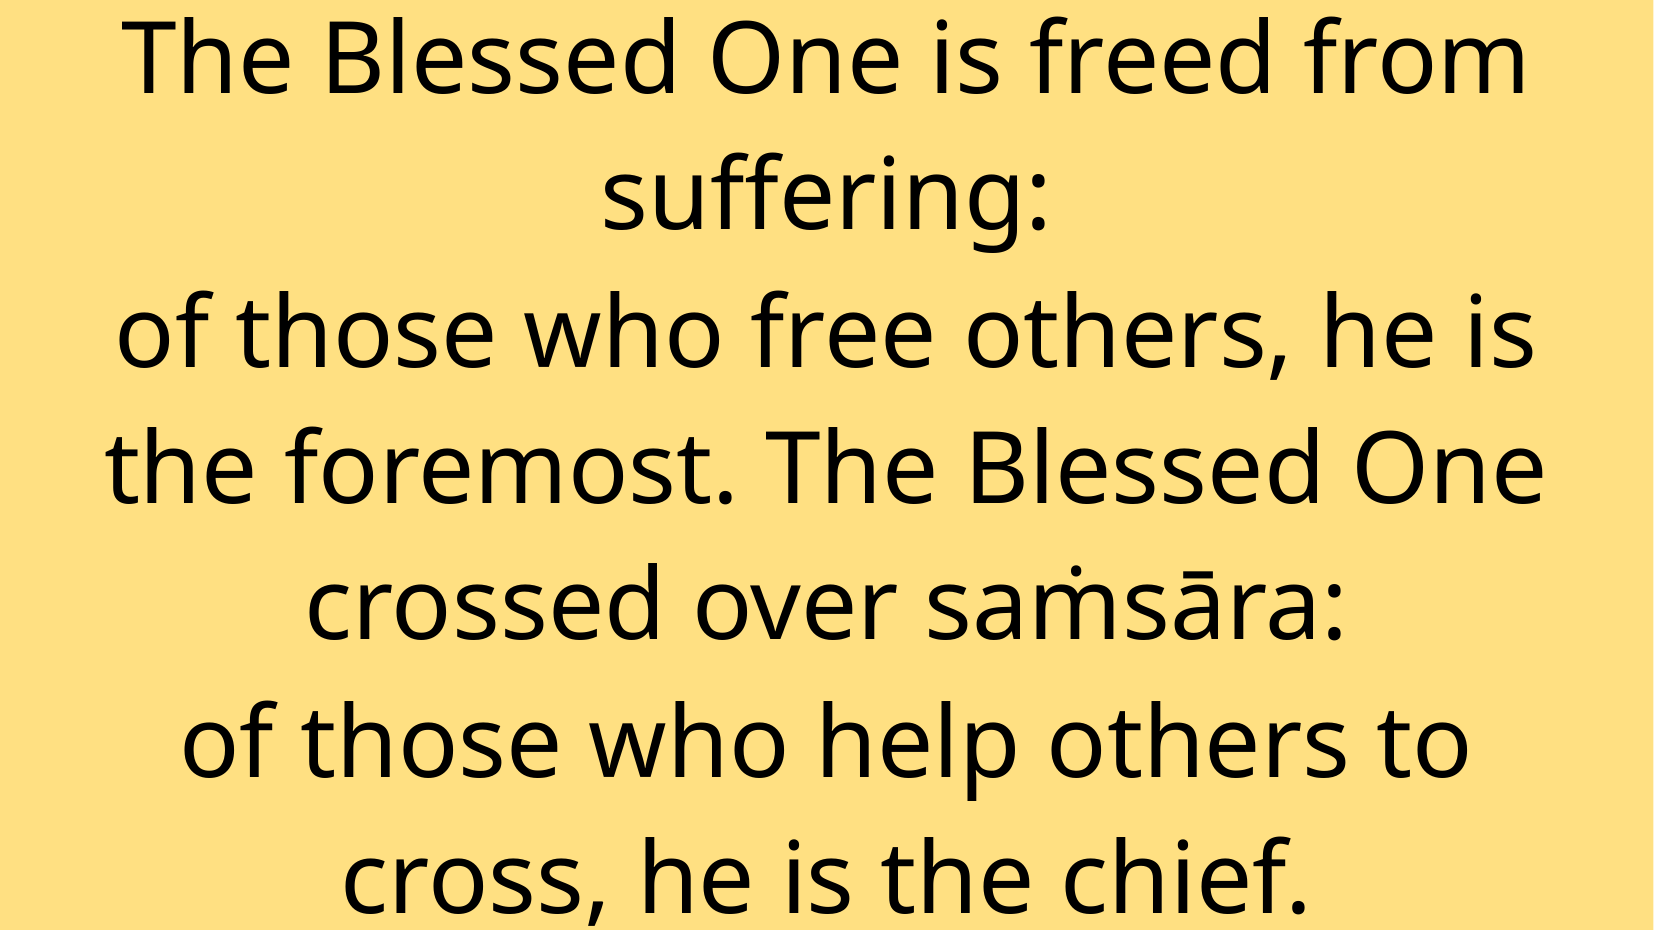

# The Blessed One is freed from suffering:
of those who free others, he is the foremost. The Blessed One crossed over saṁsāra:
of those who help others to cross, he is the chief.